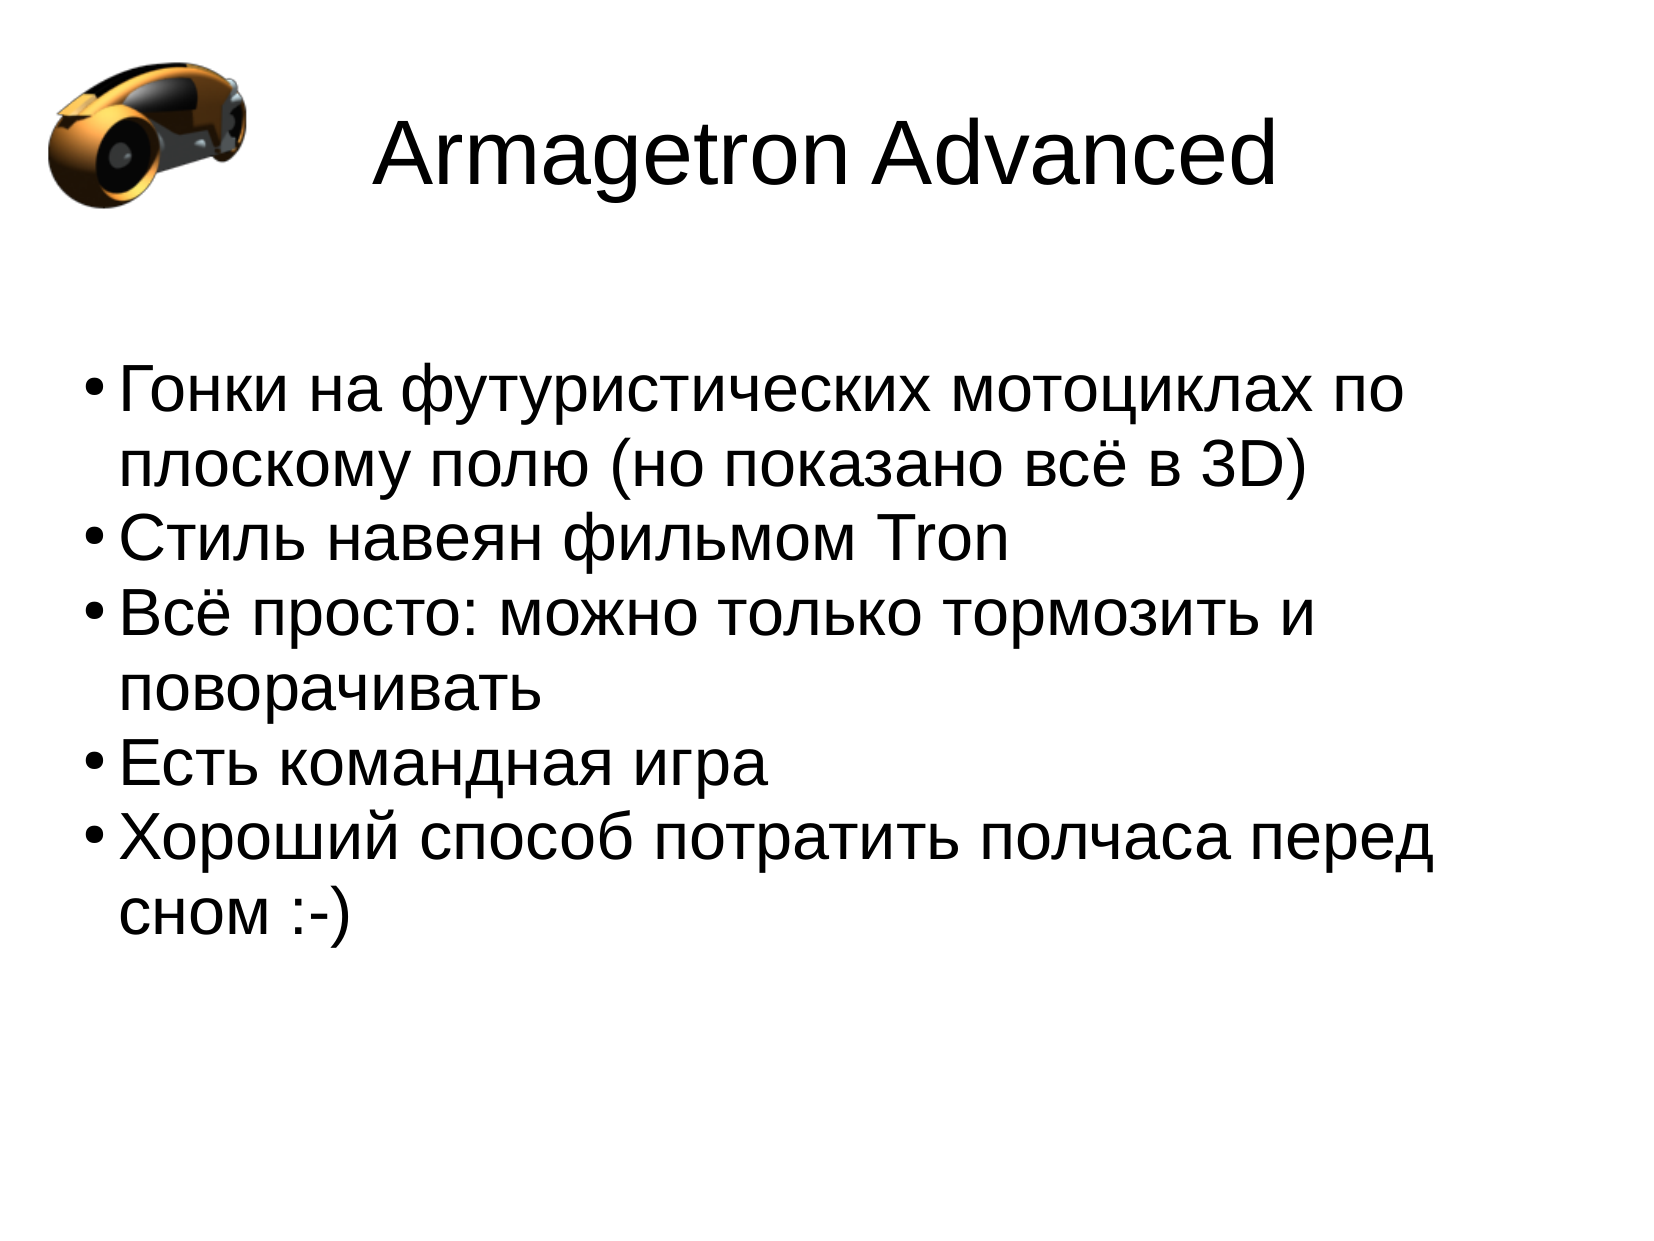

# Armagetron Advanced
Гонки на футуристических мотоциклах по плоскому полю (но показано всё в 3D)
Стиль навеян фильмом Tron
Всё просто: можно только тормозить и поворачивать
Есть командная игра
Хороший способ потратить полчаса перед сном :-)